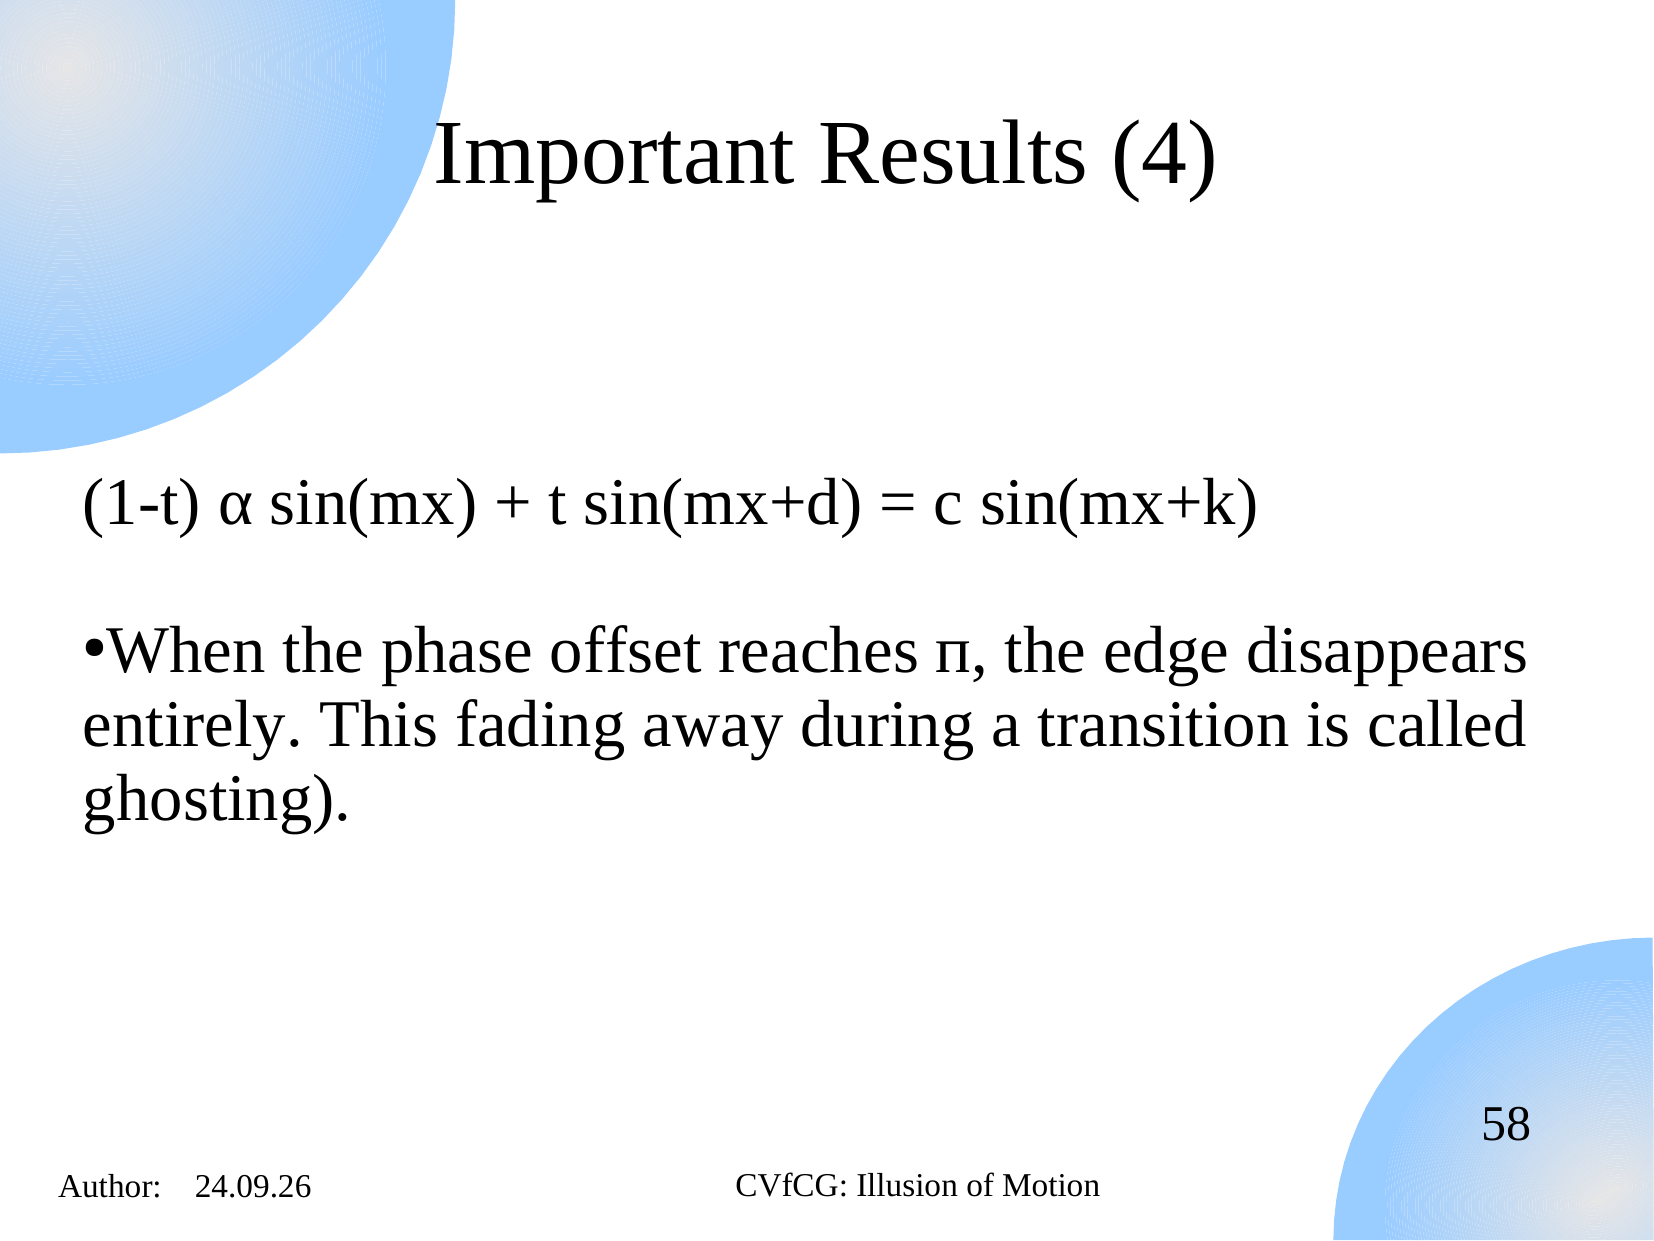

# Important Results (4)
(1-t) α sin(mx) + t sin(mx+d) = c sin(mx+k)
When the phase offset reaches п, the edge disappears entirely. This fading away during a transition is called ghosting).
CVfCG: Illusion of Motion